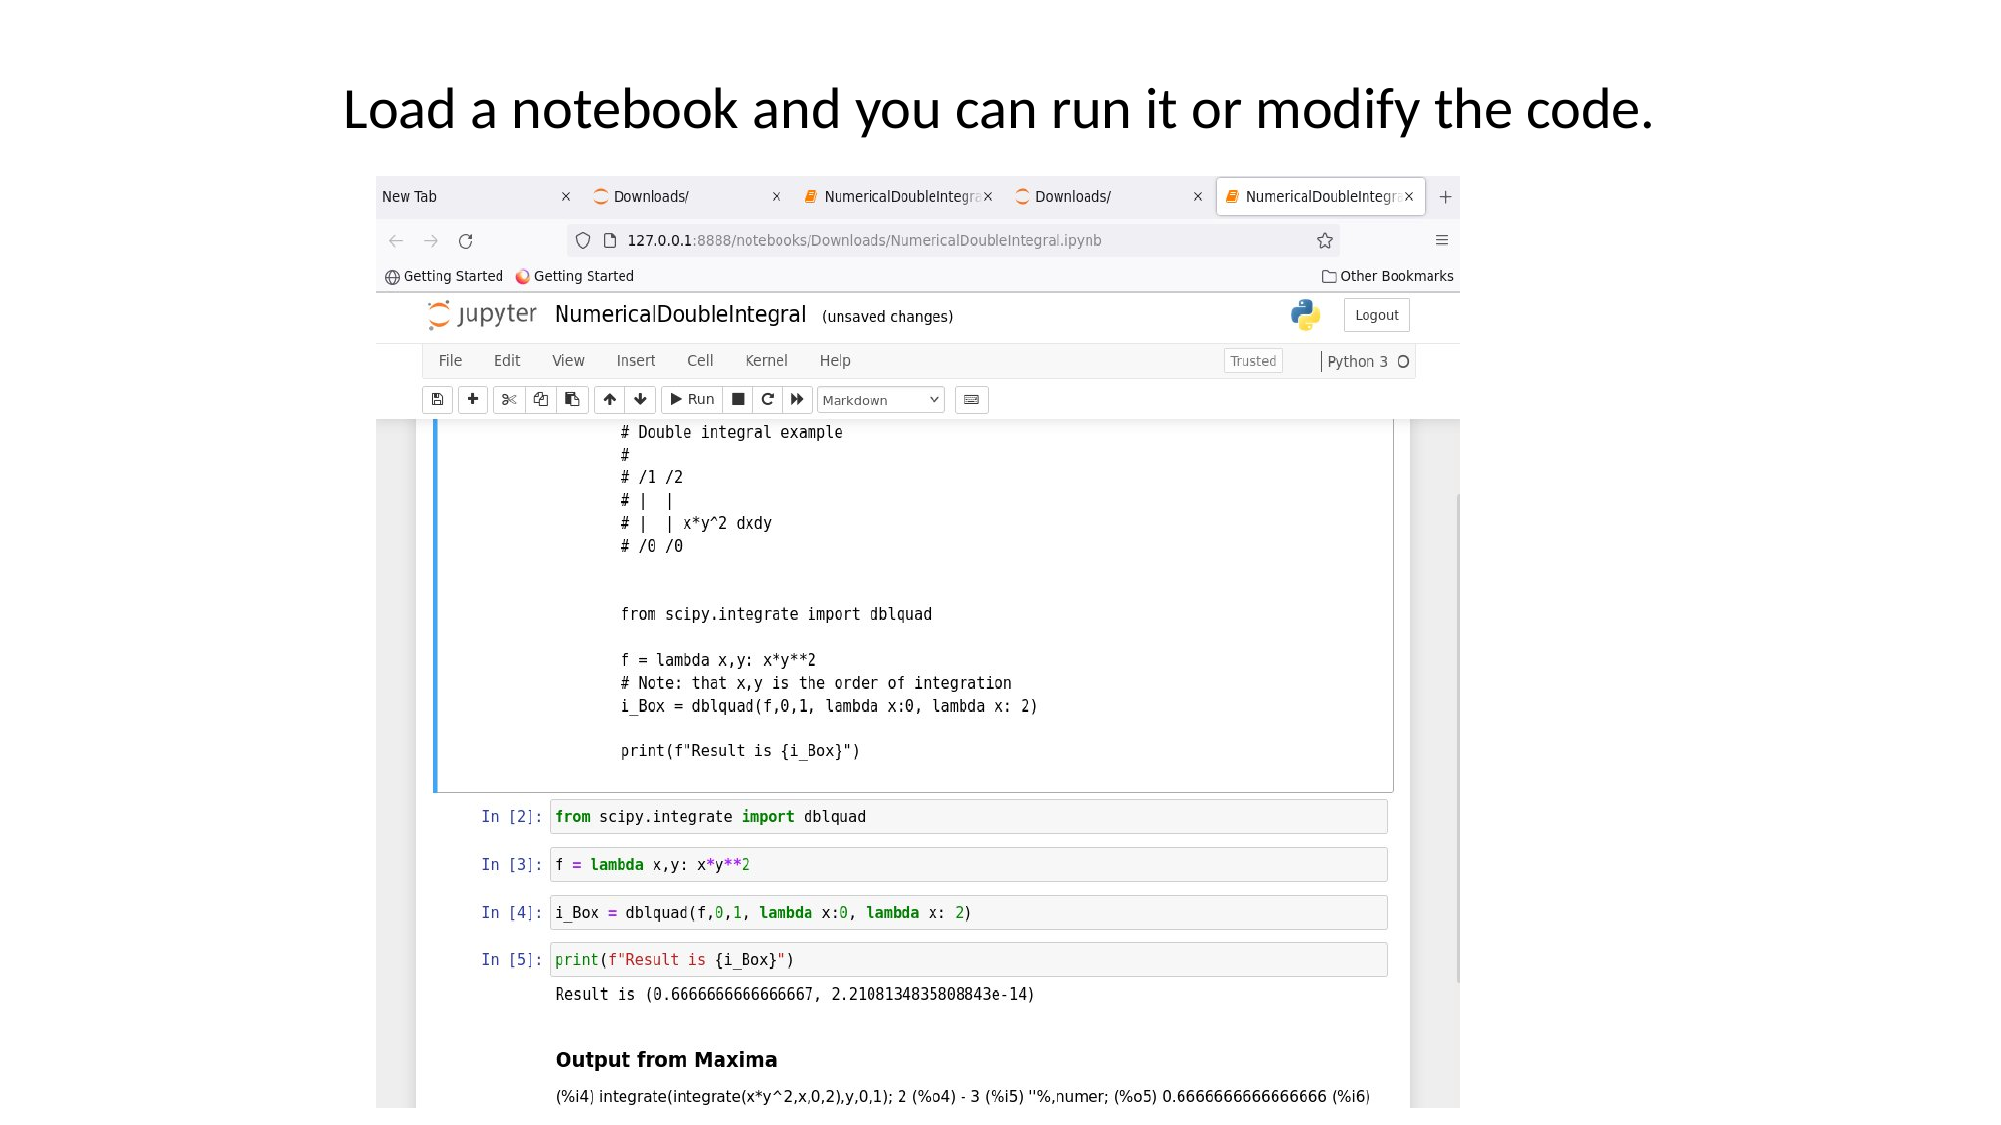

# Load a notebook and you can run it or modify the code.